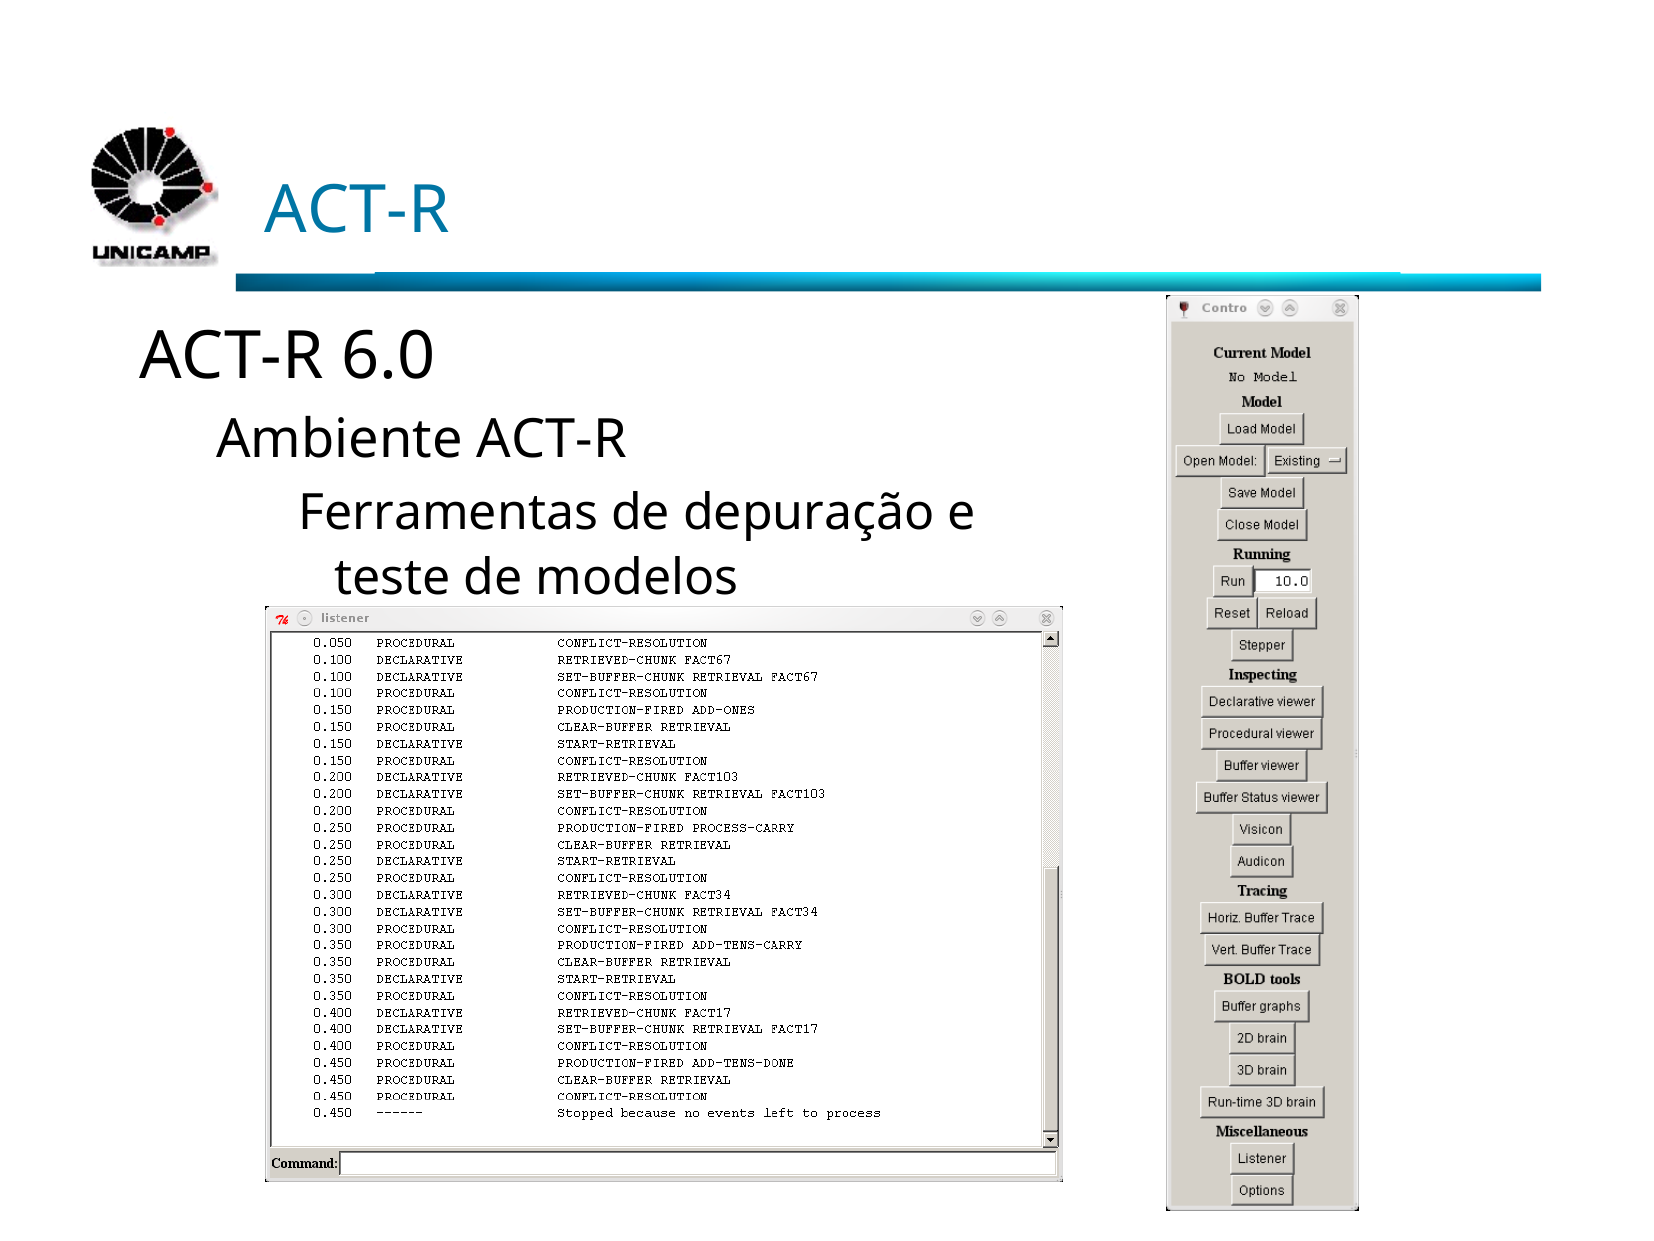

# ACT-R
ACT-R 6.0
Ambiente ACT-R
Ferramentas de depuração e
teste de modelos